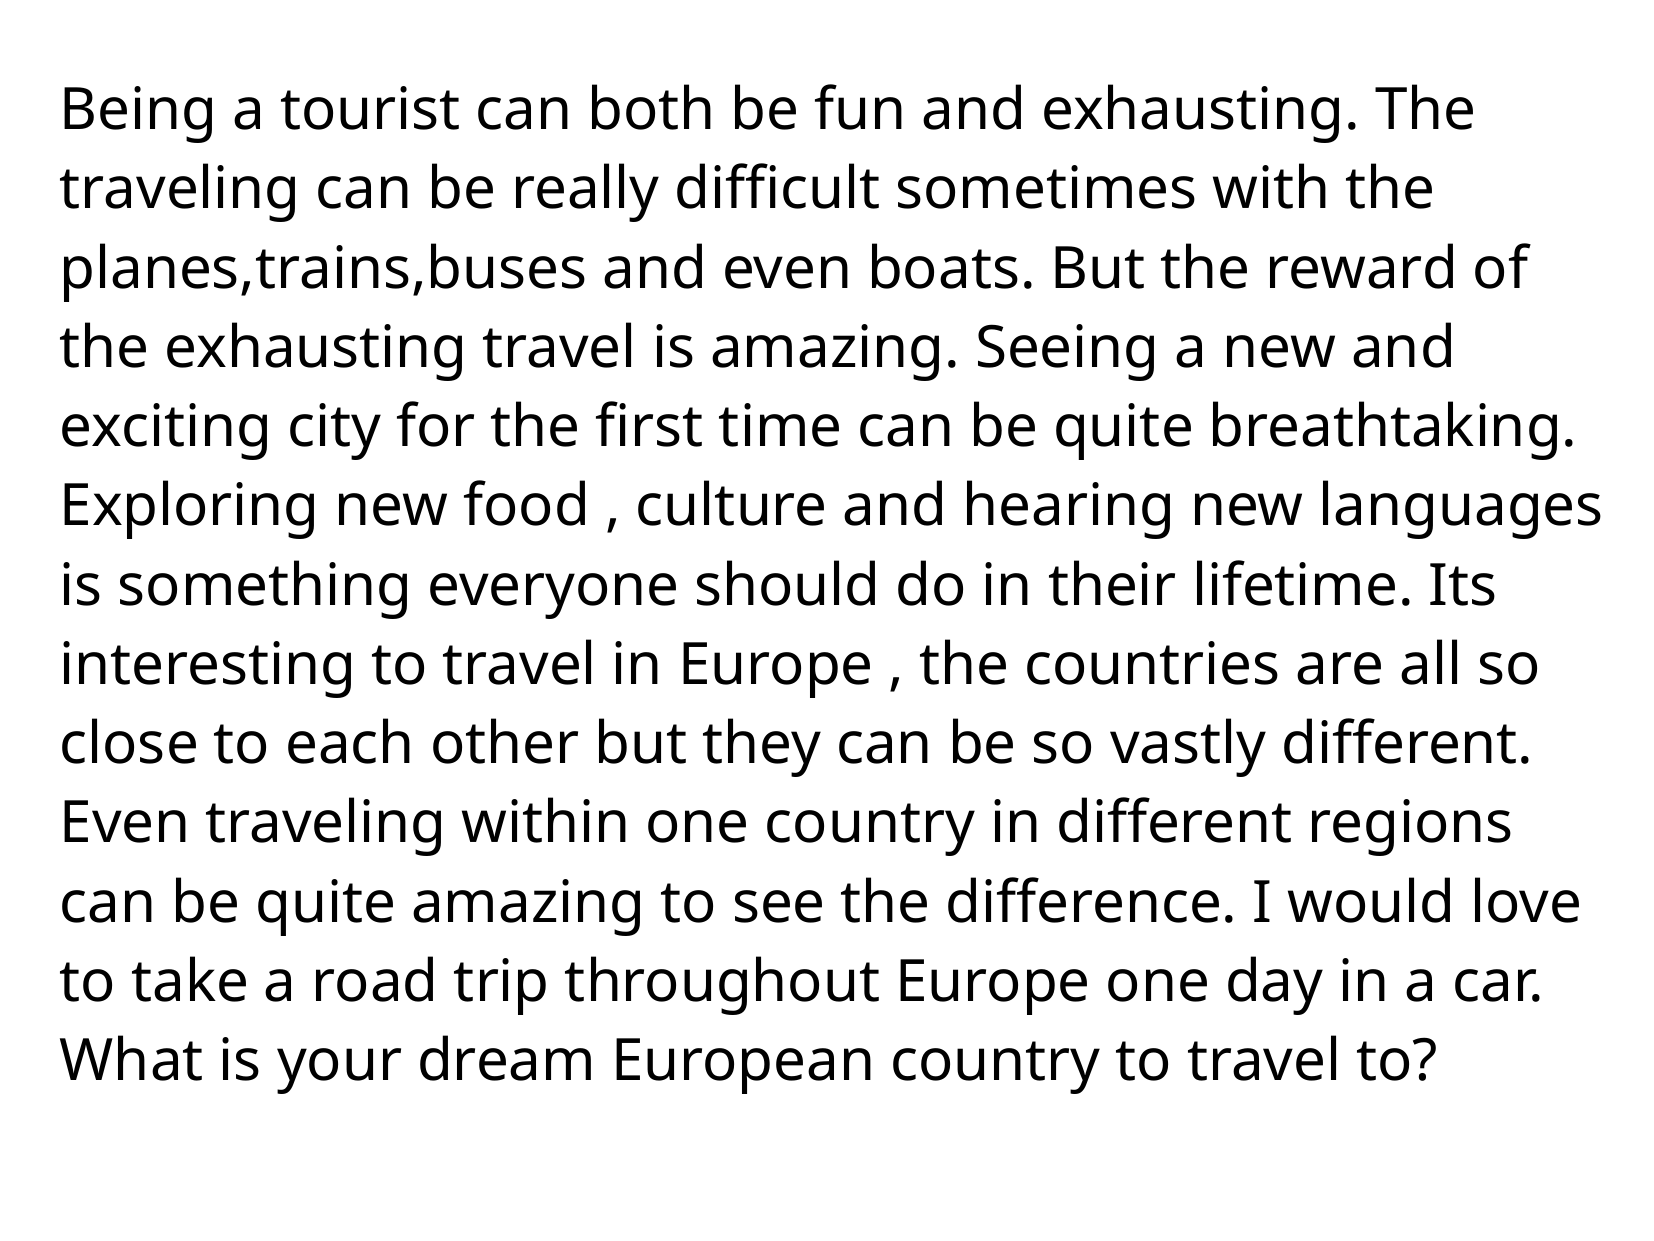

Being a tourist can both be fun and exhausting. The traveling can be really difficult sometimes with the planes,trains,buses and even boats. But the reward of the exhausting travel is amazing. Seeing a new and exciting city for the first time can be quite breathtaking. Exploring new food , culture and hearing new languages is something everyone should do in their lifetime. Its interesting to travel in Europe , the countries are all so close to each other but they can be so vastly different. Even traveling within one country in different regions can be quite amazing to see the difference. I would love to take a road trip throughout Europe one day in a car. What is your dream European country to travel to?